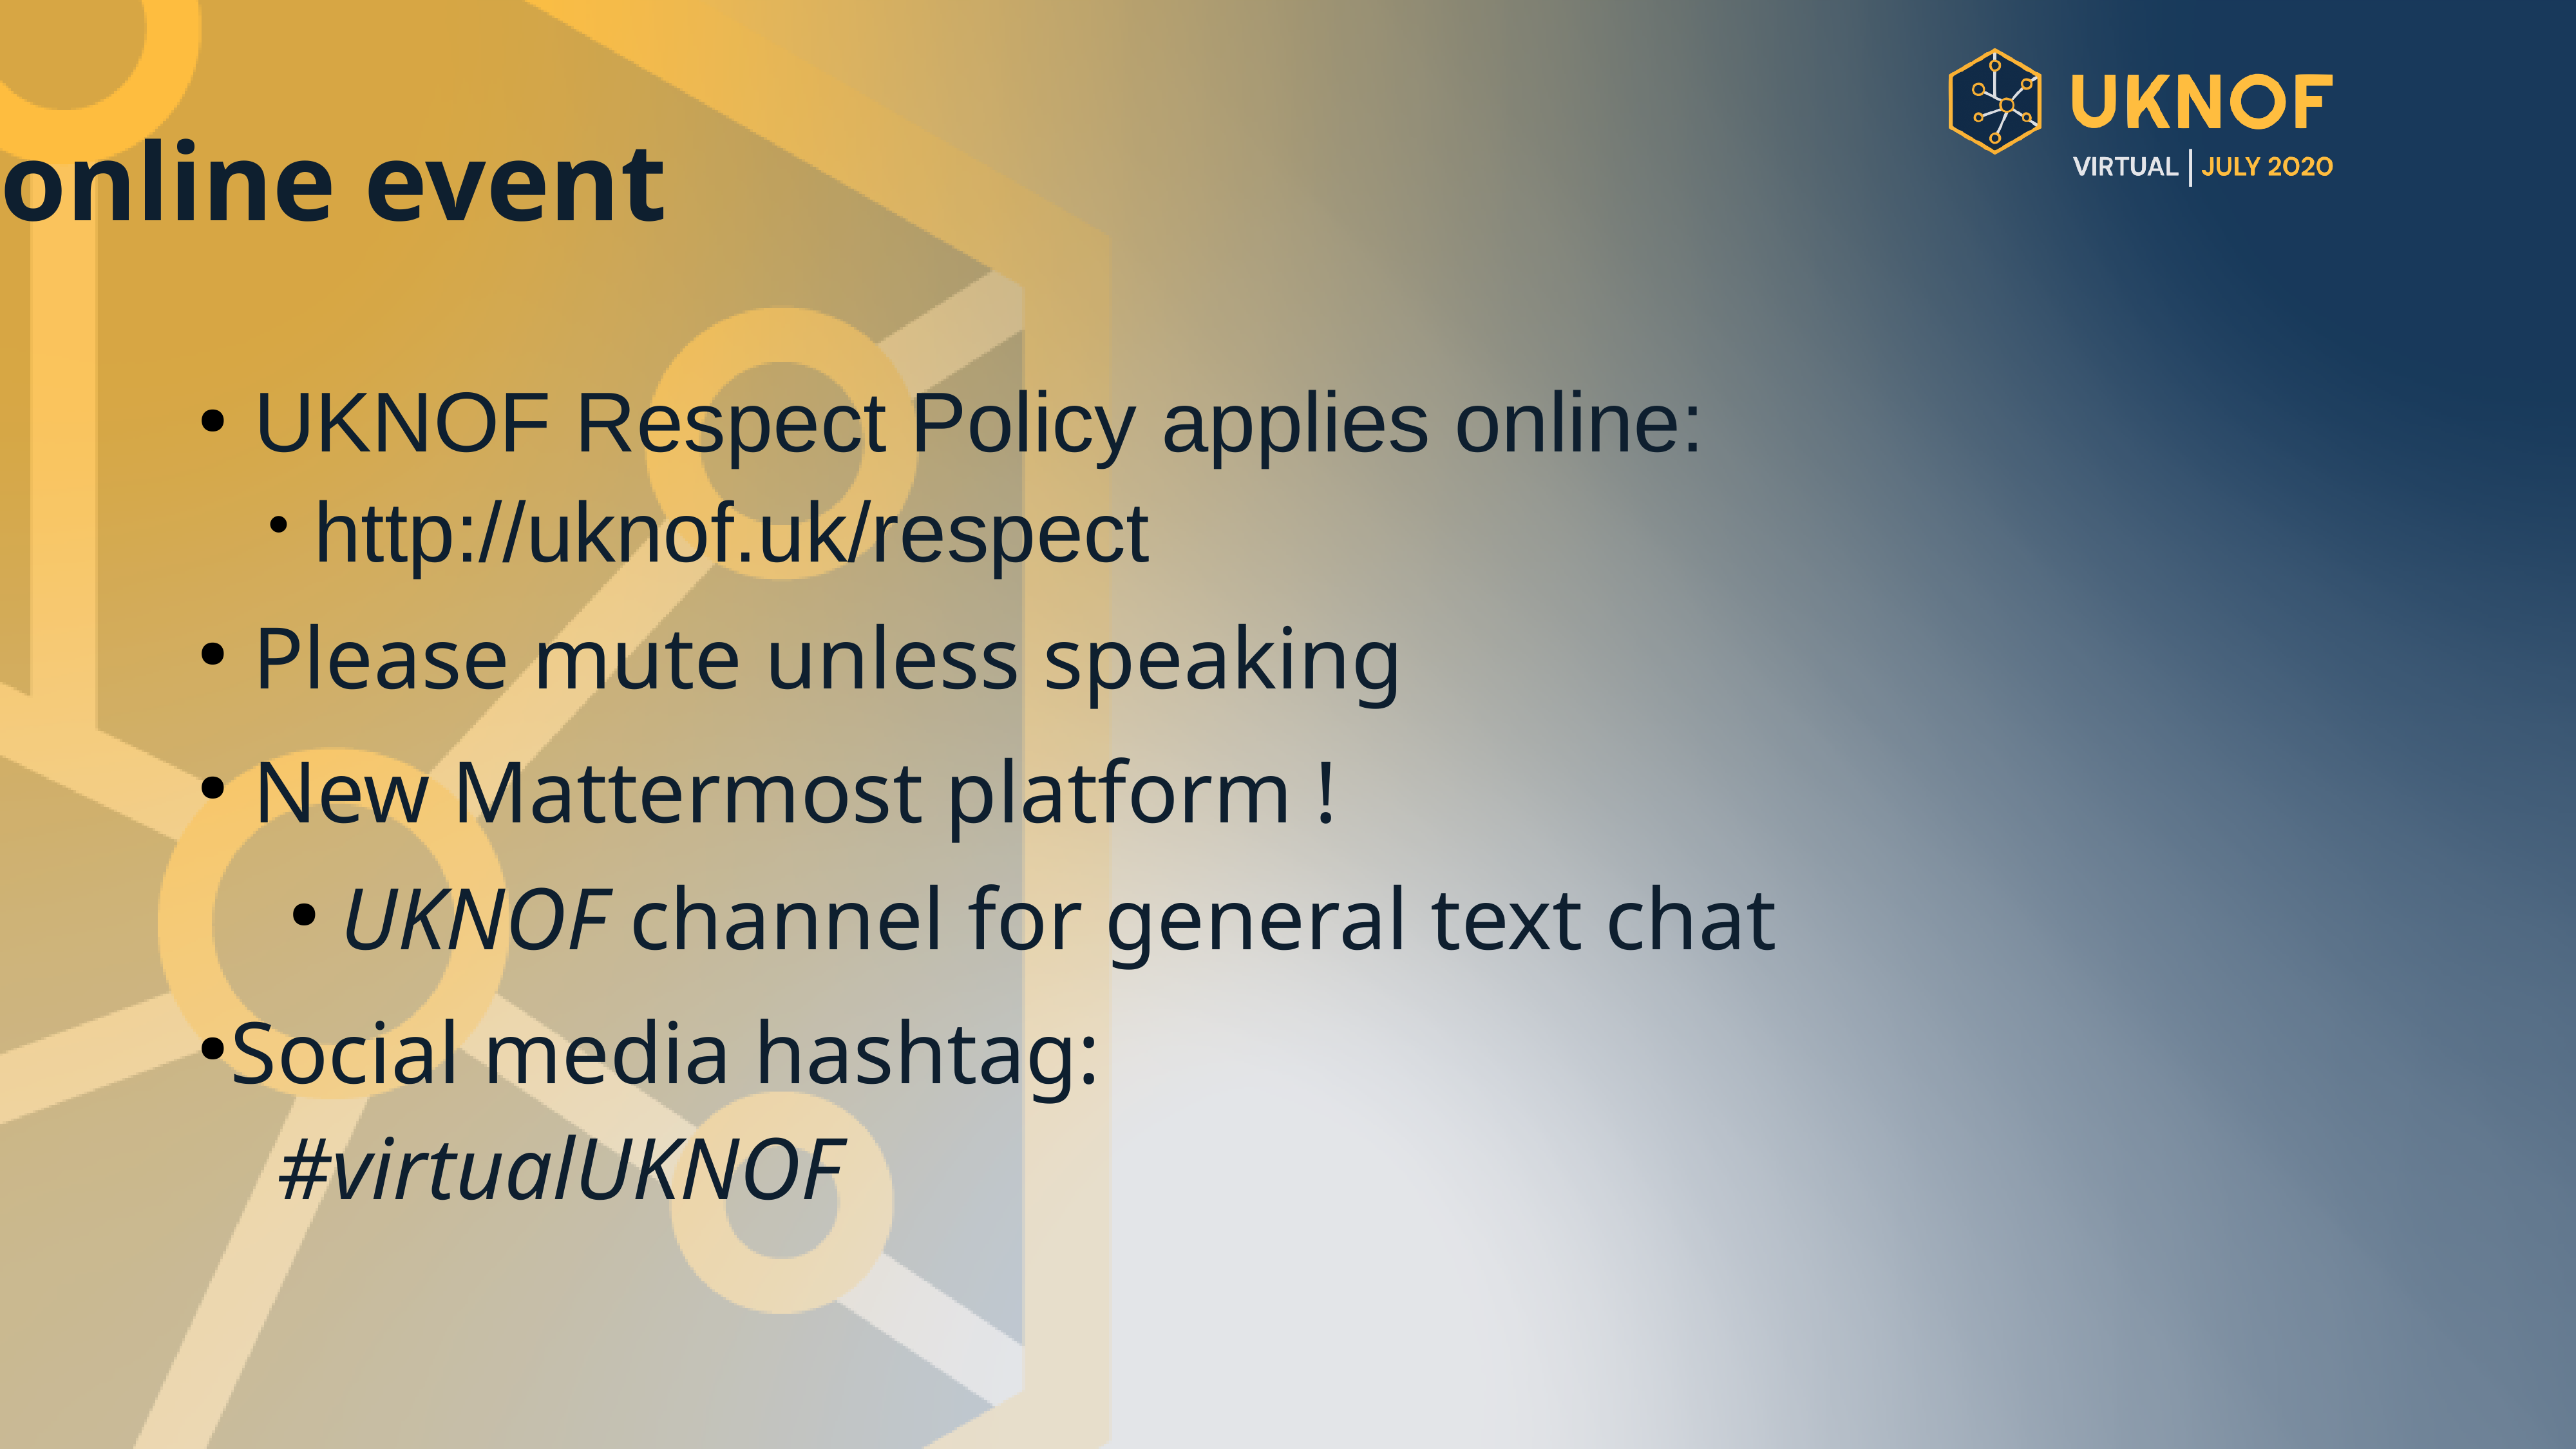

# online event
 UKNOF Respect Policy applies online:
 http://uknof.uk/respect
 Please mute unless speaking
 New Mattermost platform !
 UKNOF channel for general text chat
Social media hashtag:
		#virtualUKNOF